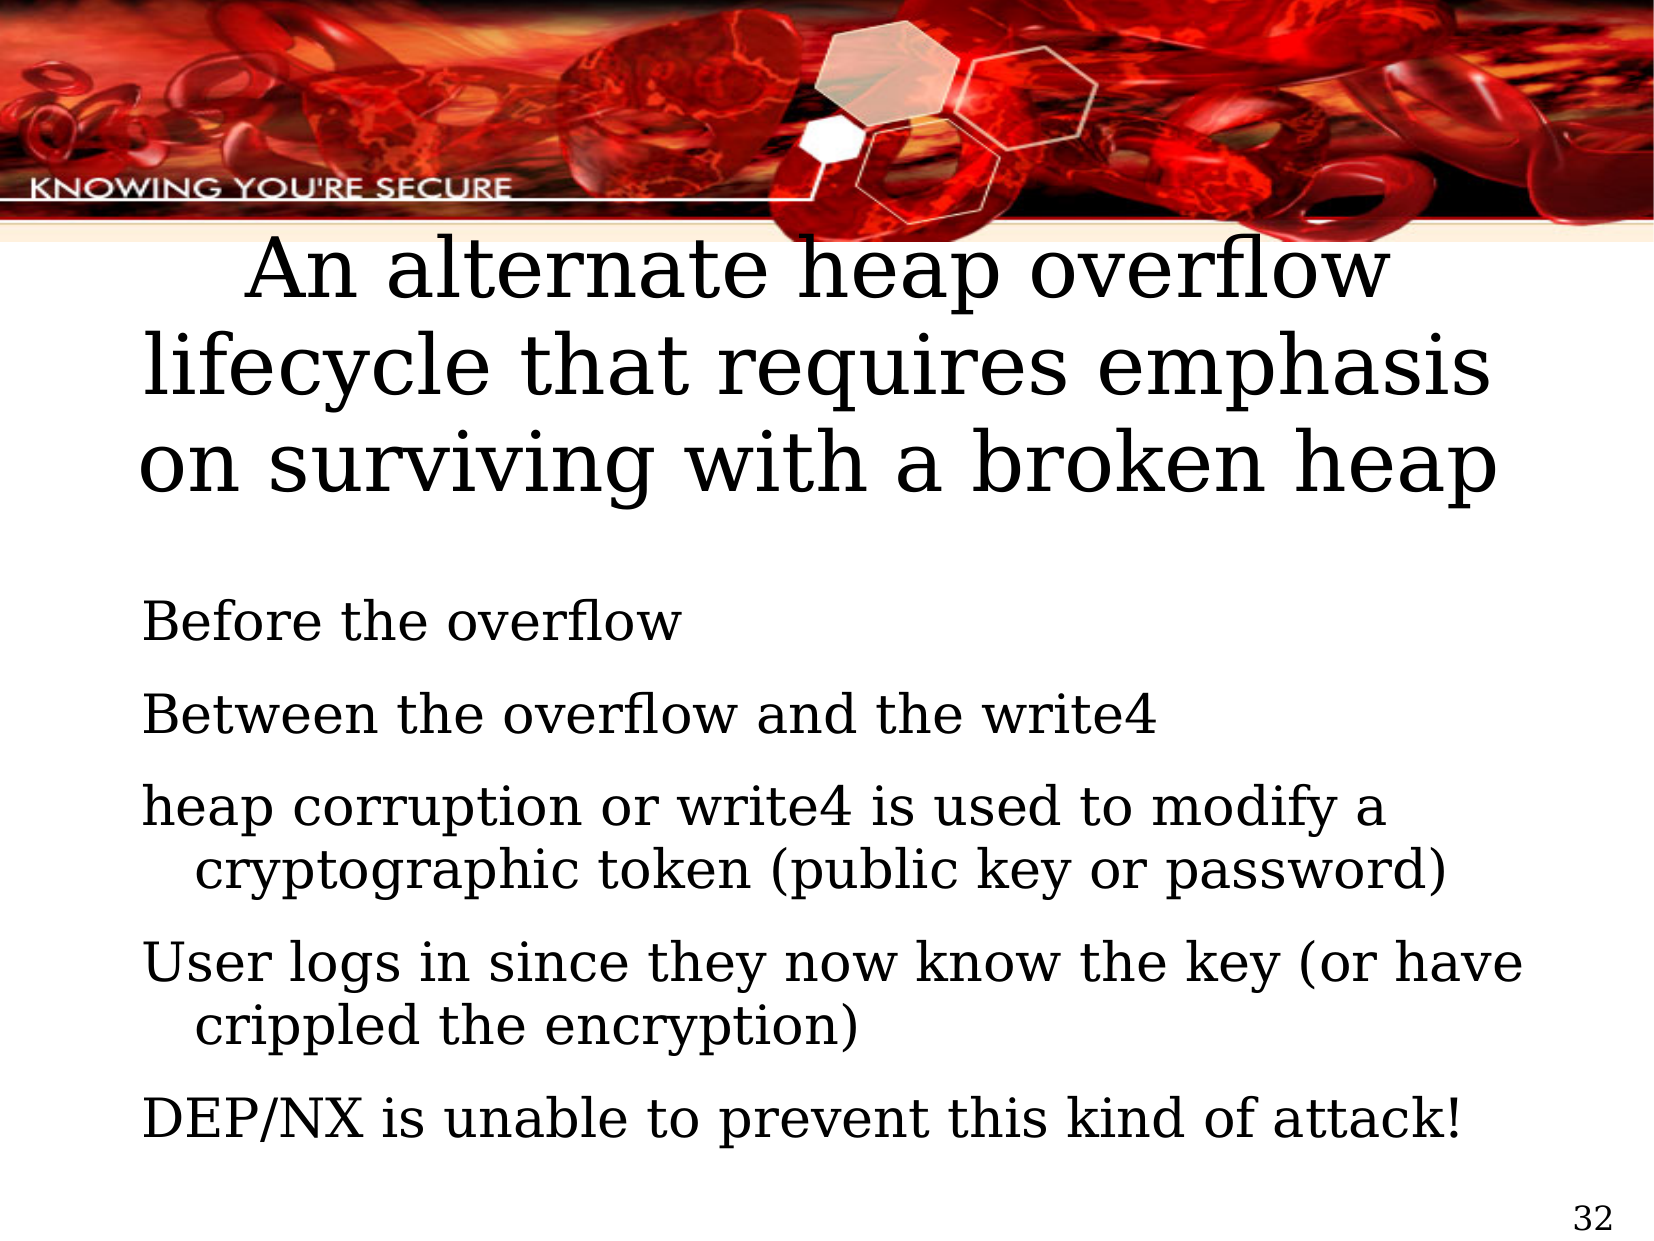

# An alternate heap overflow lifecycle that requires emphasis on surviving with a broken heap
Before the overflow
Between the overflow and the write4
heap corruption or write4 is used to modify a cryptographic token (public key or password)
User logs in since they now know the key (or have crippled the encryption)
DEP/NX is unable to prevent this kind of attack!